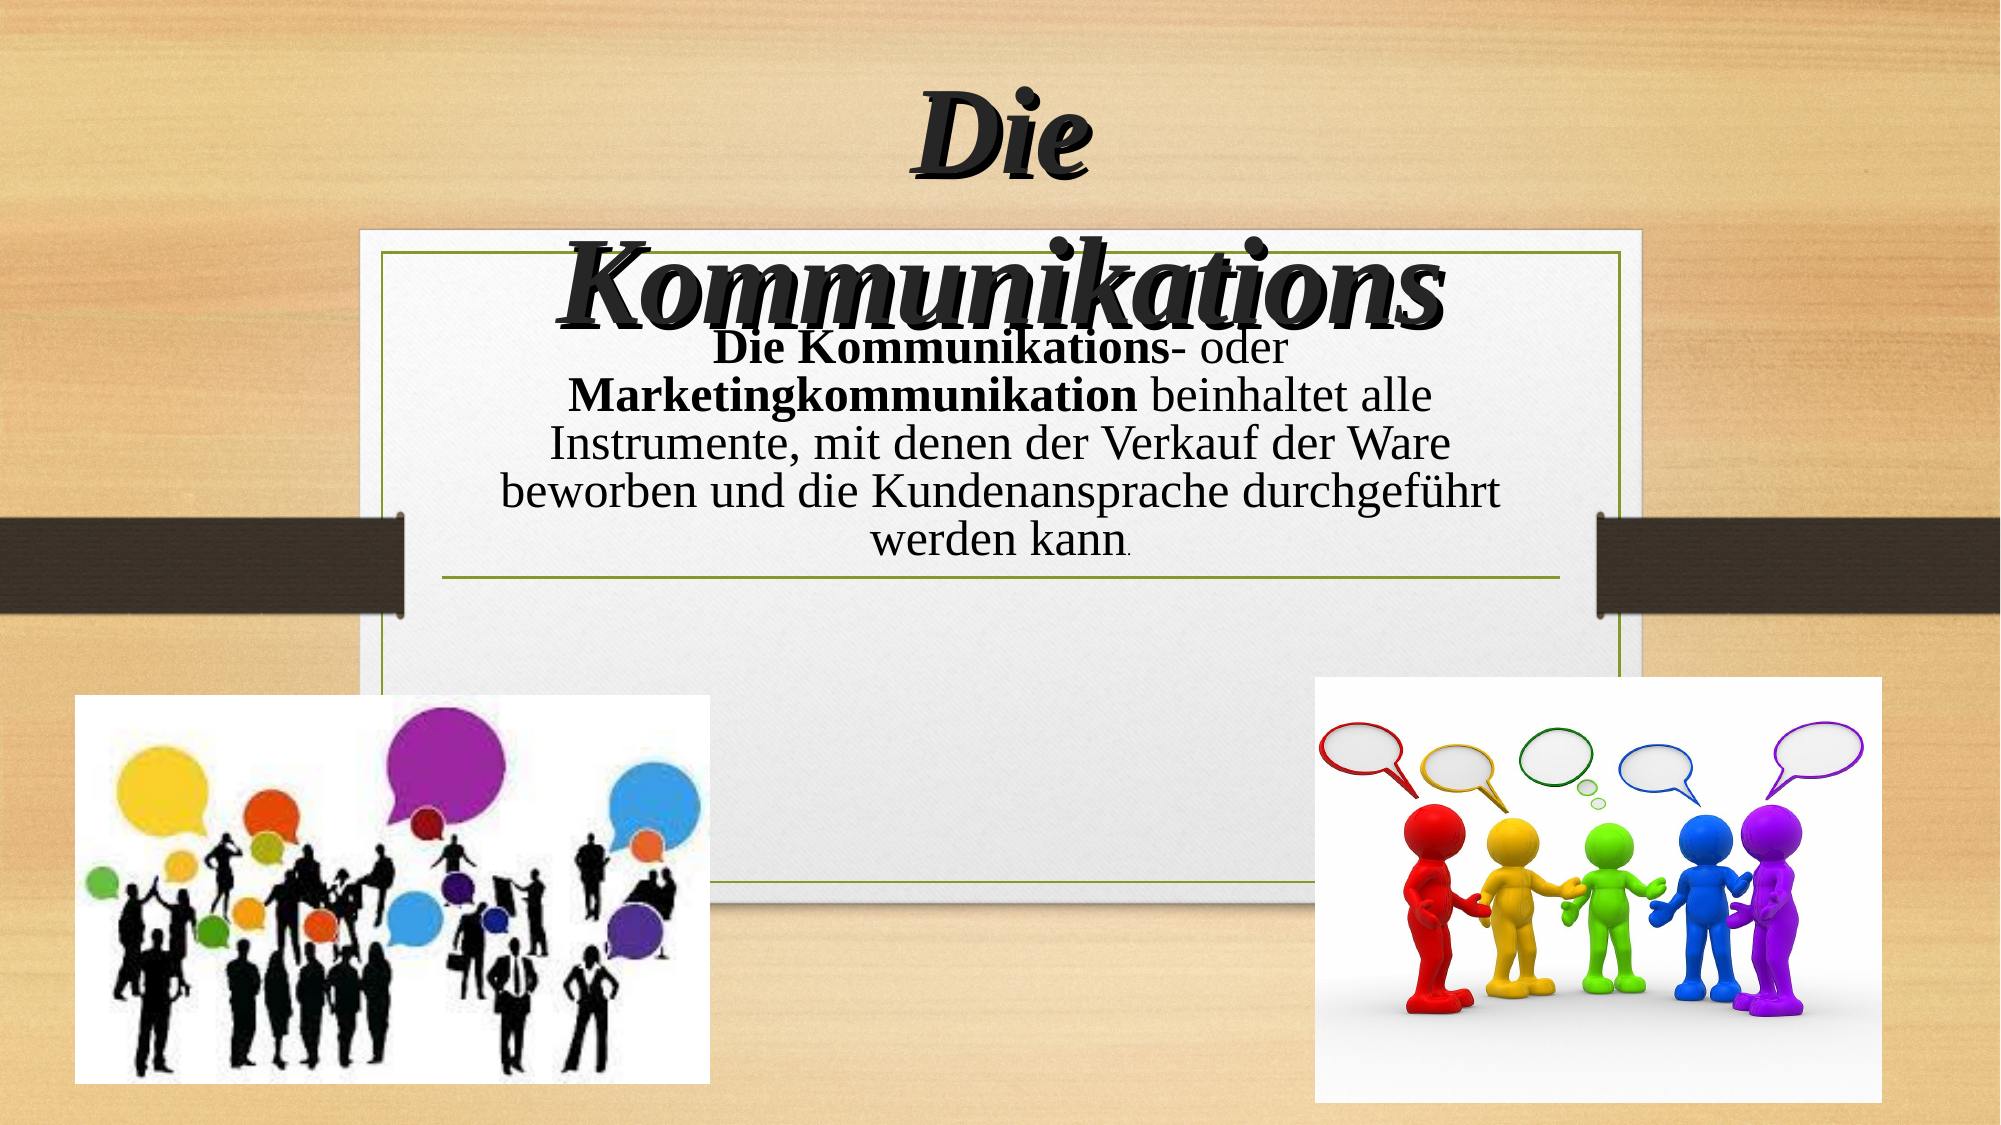

# Die Kommunikations
Die Kommunikations- oder Marketingkommunikation beinhaltet alle Instrumente, mit denen der Verkauf der Ware beworben und die Kundenansprache durchgeführt werden kann.